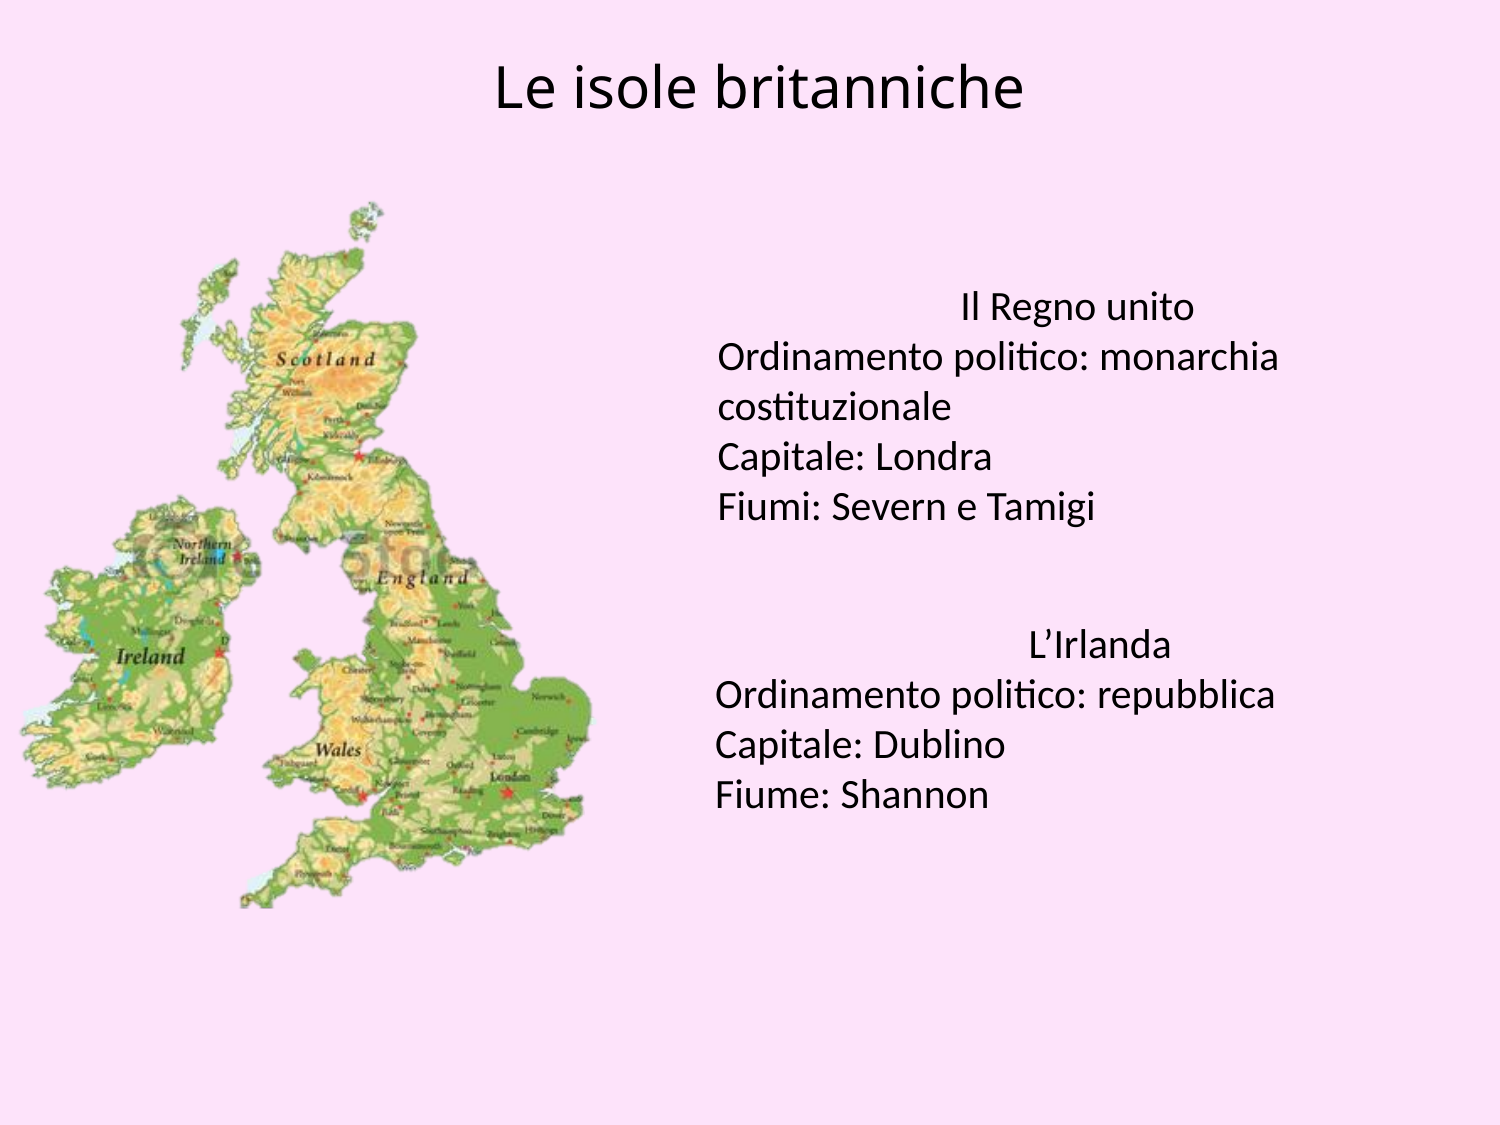

# Le isole britanniche
Il Regno unito
Ordinamento politico: monarchia costituzionale
Capitale: Londra
Fiumi: Severn e Tamigi
L’Irlanda
Ordinamento politico: repubblica
Capitale: Dublino
Fiume: Shannon